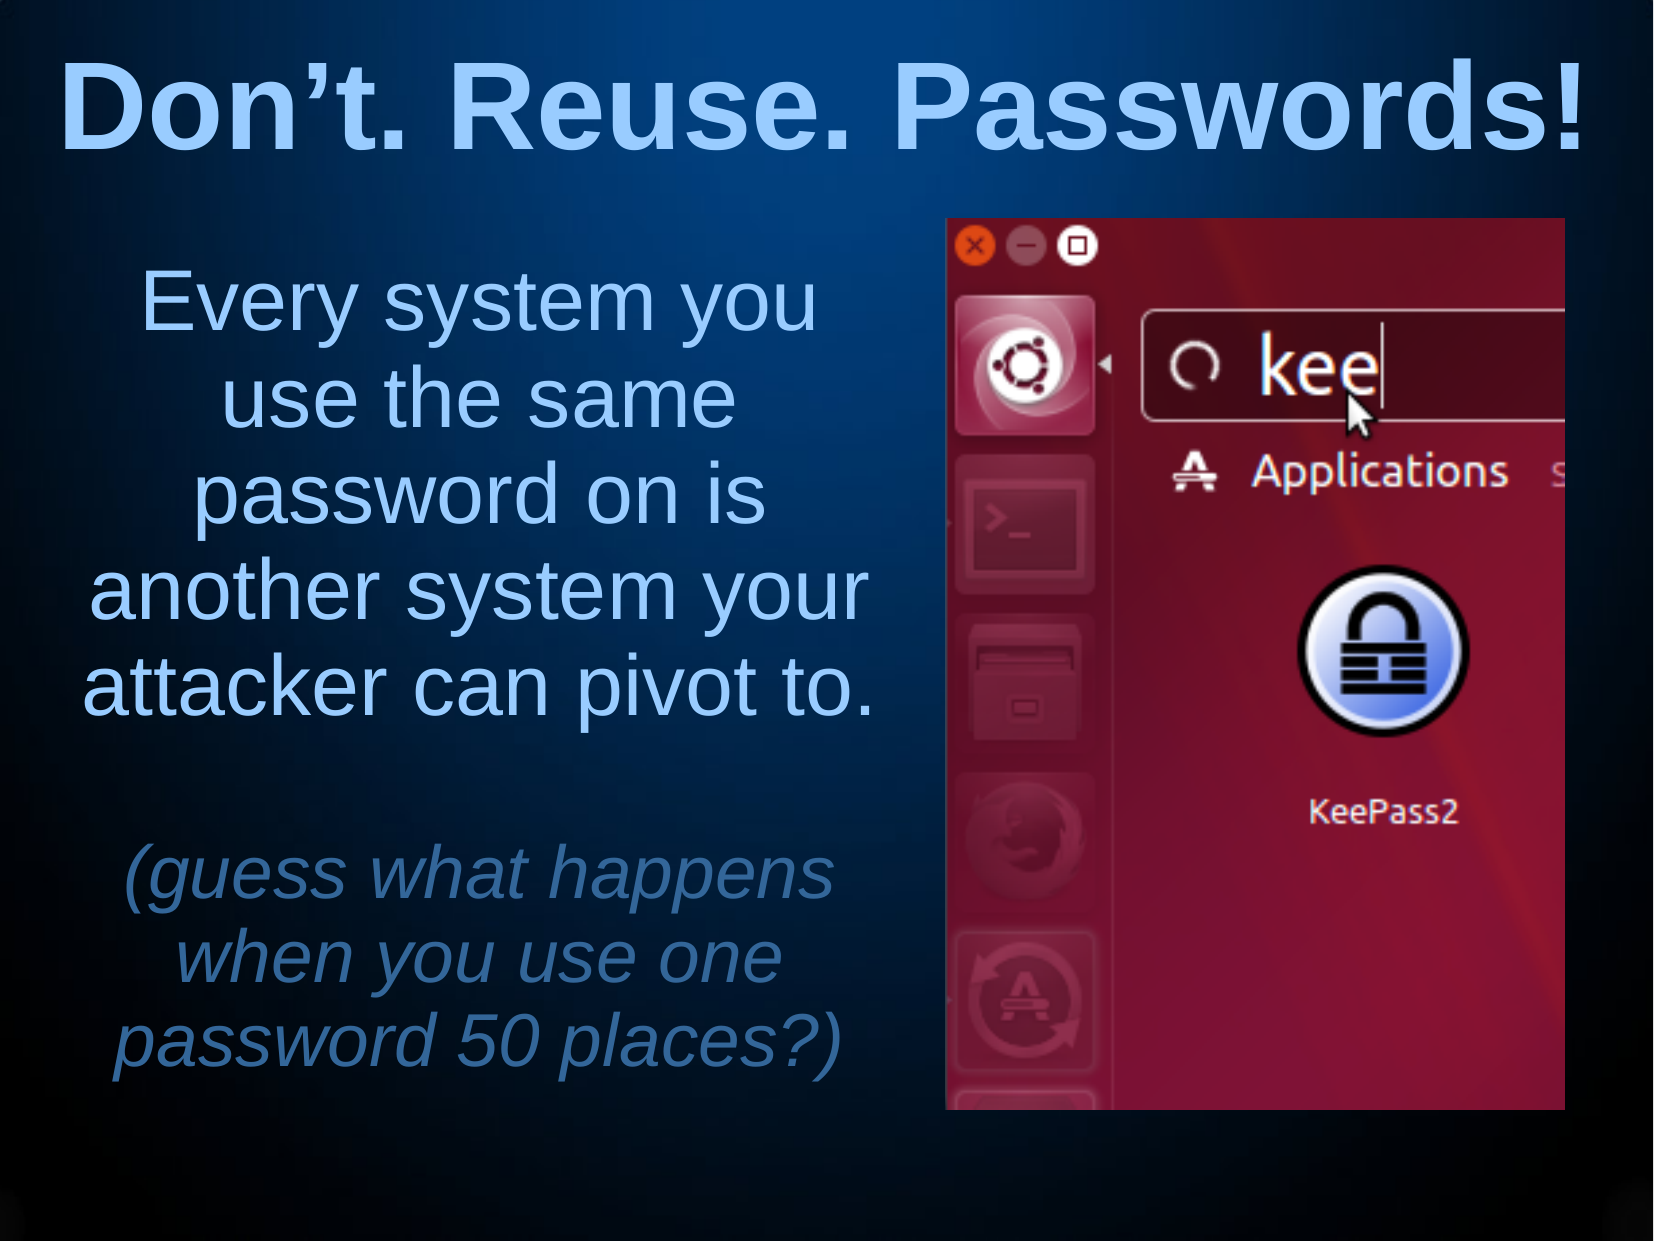

# Don’t. Reuse. Passwords!
Every system you use the same password on is another system your attacker can pivot to.
(guess what happens when you use one password 50 places?)